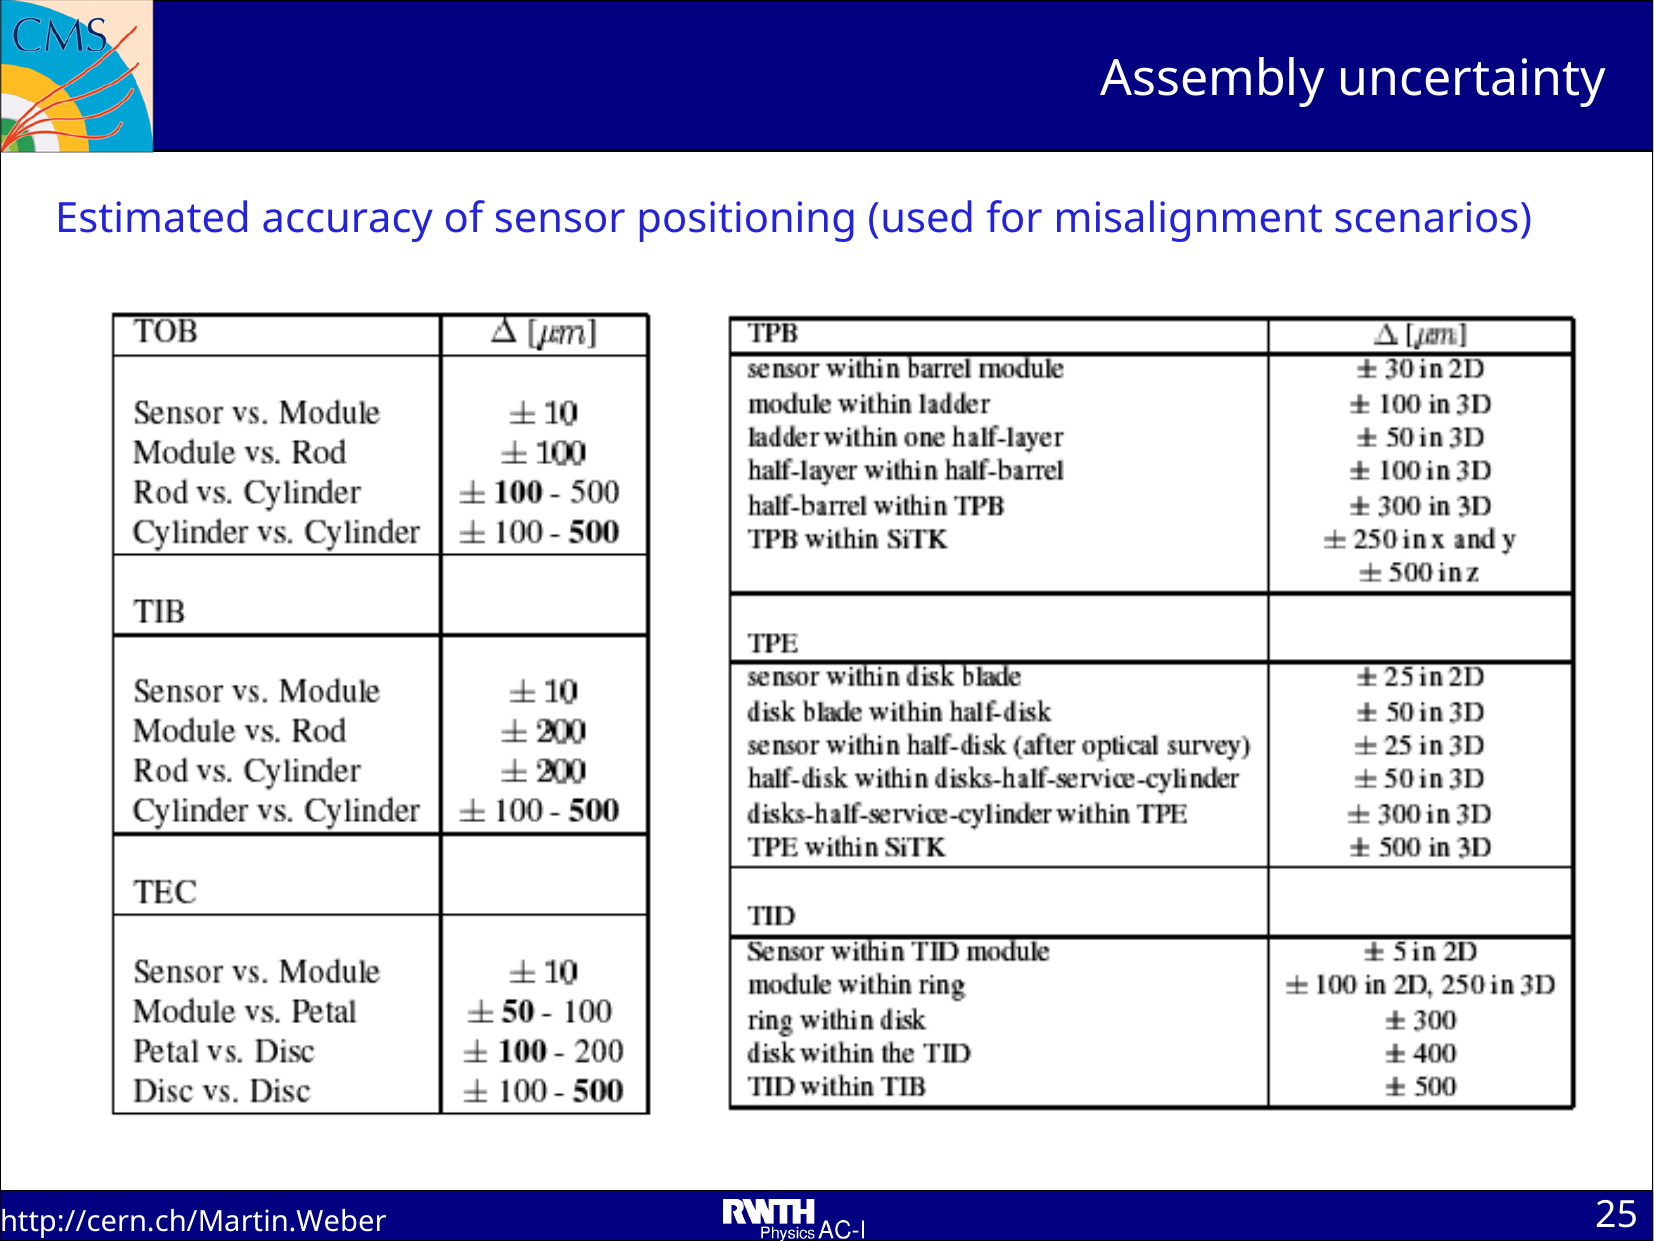

# Assembly uncertainty
Estimated accuracy of sensor positioning (used for misalignment scenarios)